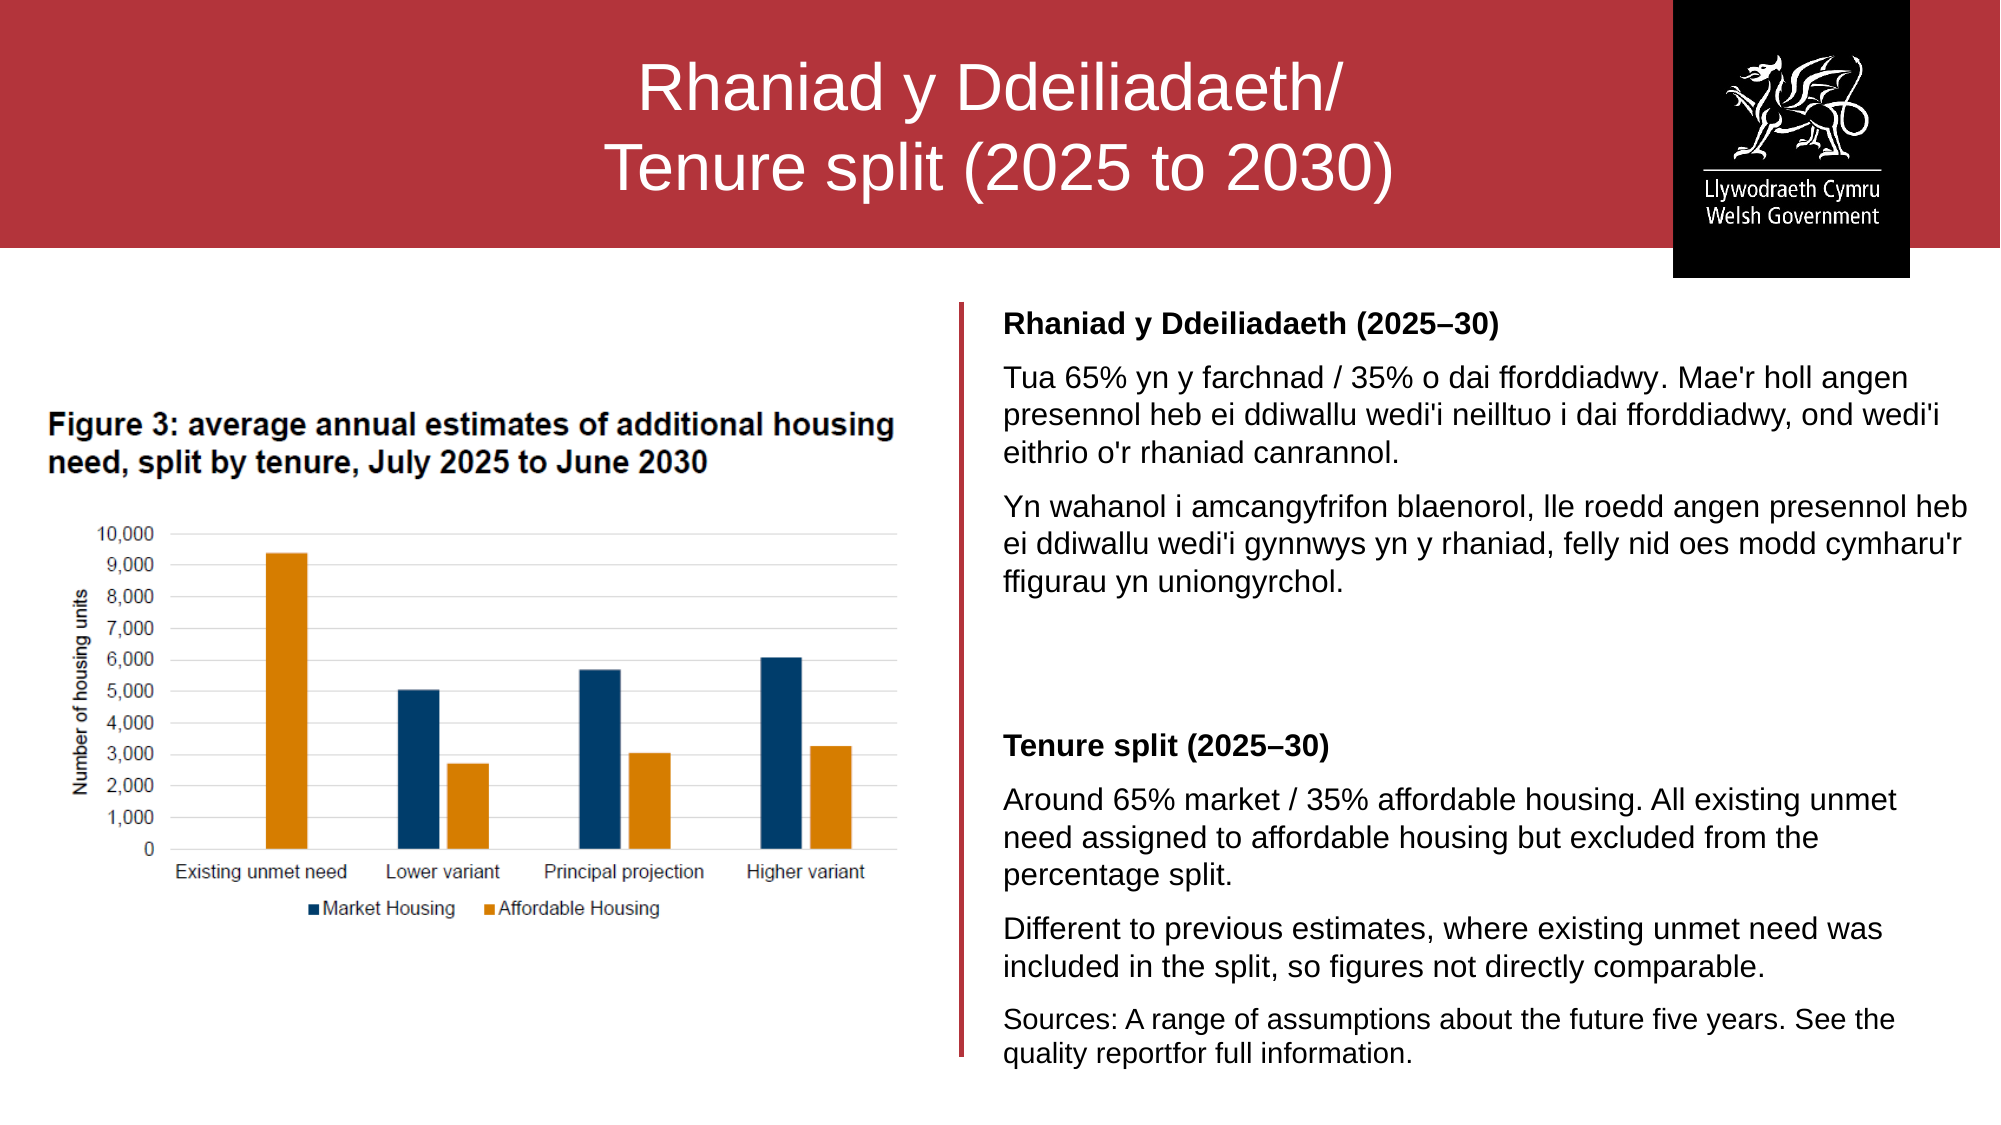

# Rhaniad y Ddeiliadaeth/ Tenure split (2025 to 2030)
Rhaniad y Ddeiliadaeth (2025–30)
Tua 65% yn y farchnad / 35% o dai fforddiadwy. Mae'r holl angen presennol heb ei ddiwallu wedi'i neilltuo i dai fforddiadwy, ond wedi'i eithrio o'r rhaniad canrannol.
Yn wahanol i amcangyfrifon blaenorol, lle roedd angen presennol heb ei ddiwallu wedi'i gynnwys yn y rhaniad, felly nid oes modd cymharu'r ffigurau yn uniongyrchol.
Tenure split (2025–30)
Around 65% market / 35% affordable housing. All existing unmet need assigned to affordable housing but excluded from the percentage split.
Different to previous estimates, where existing unmet need was included in the split, so figures not directly comparable.
Sources: A range of assumptions about the future five years. See the quality reportfor full information.